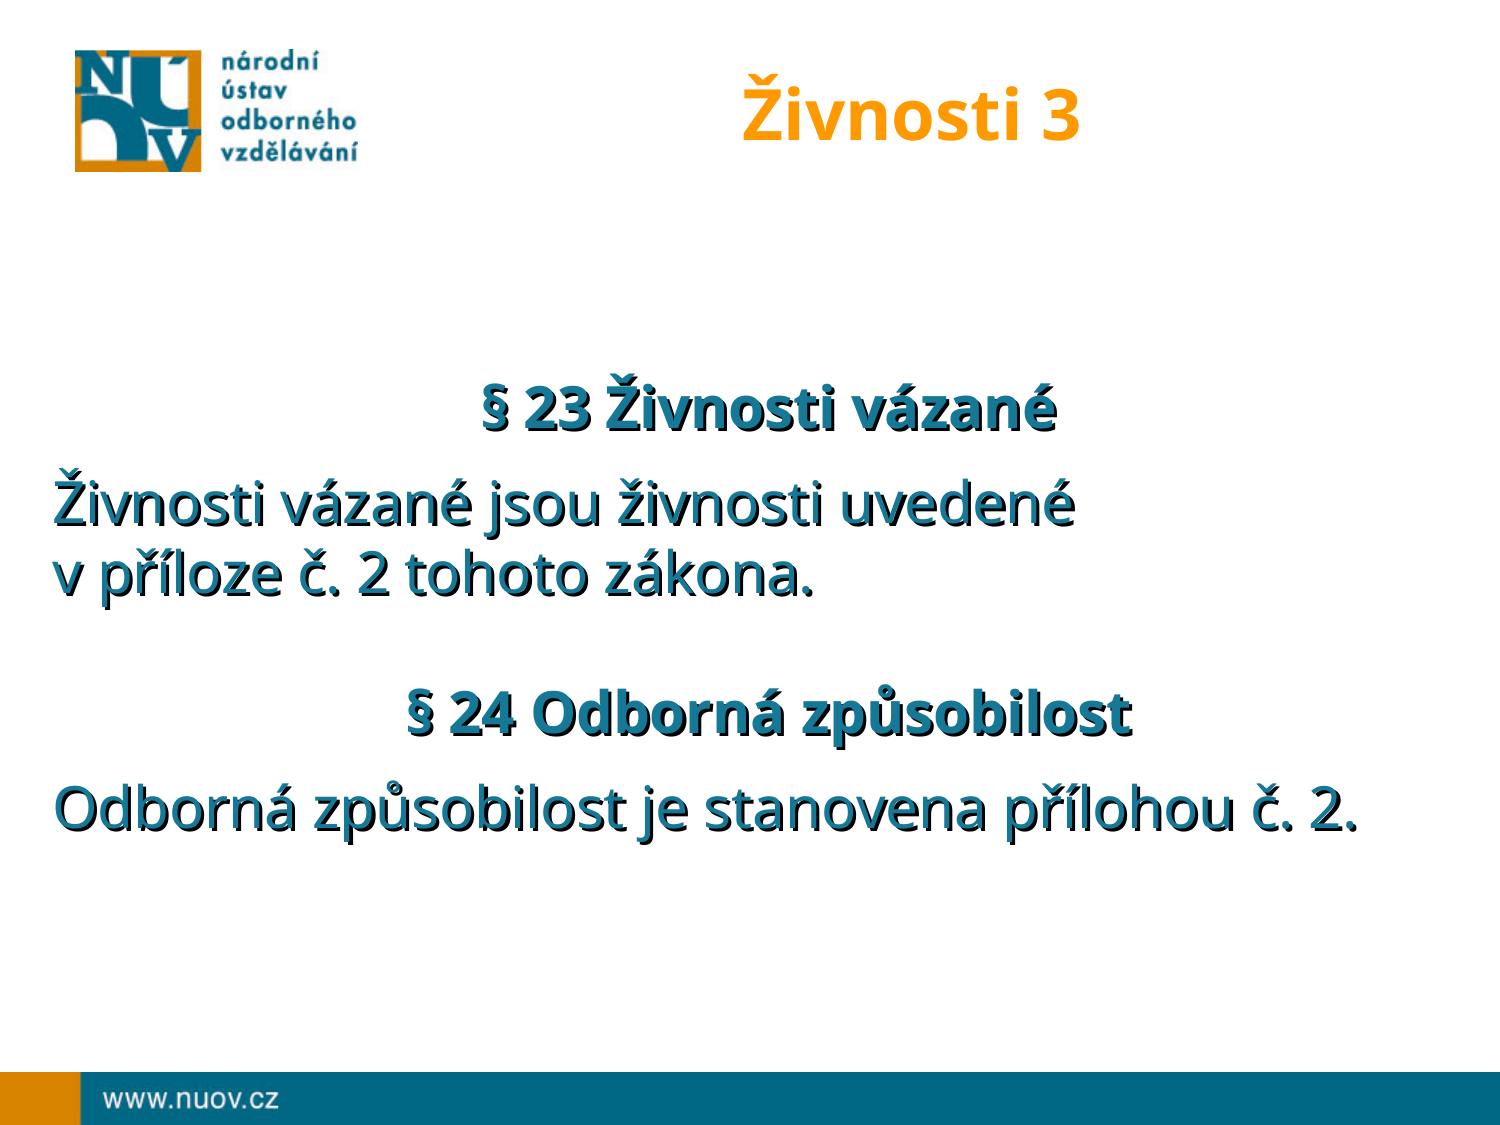

# Živnosti 3
§ 23 Živnosti vázané
Živnosti vázané jsou živnosti uvedené
v příloze č. 2 tohoto zákona.
§ 24 Odborná způsobilost
Odborná způsobilost je stanovena přílohou č. 2.